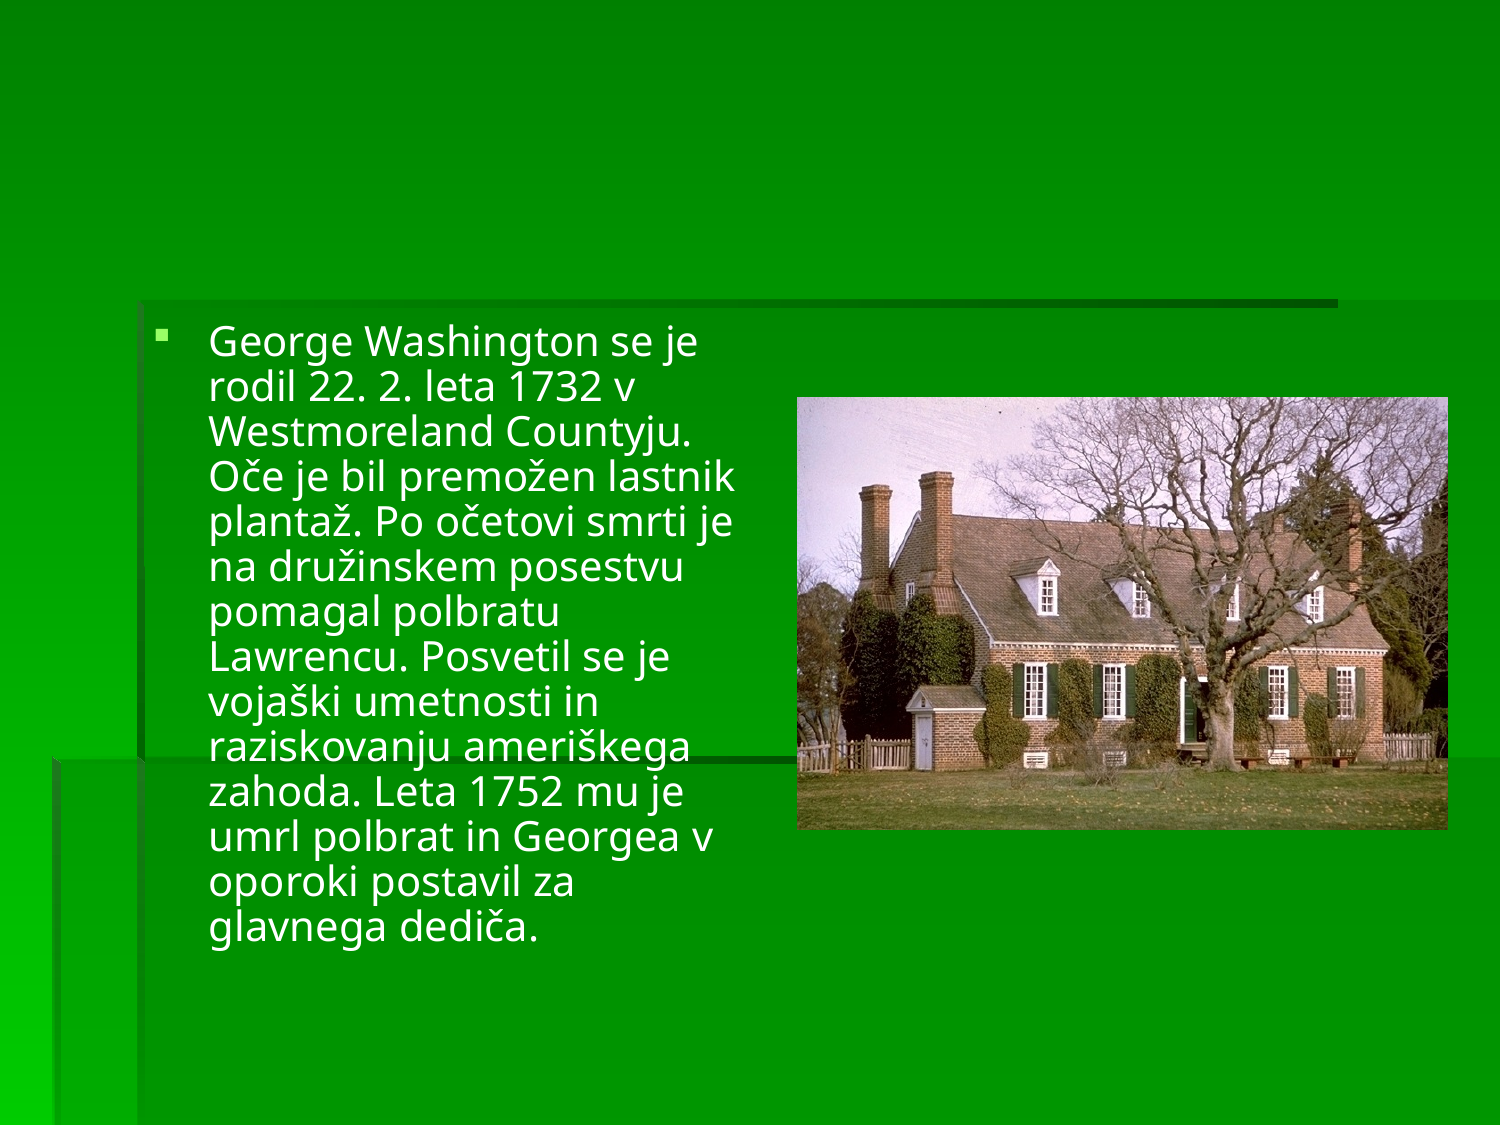

# George Washington se je rodil 22. 2. leta 1732 v Westmoreland Countyju. Oče je bil premožen lastnik plantaž. Po očetovi smrti je na družinskem posestvu pomagal polbratu Lawrencu. Posvetil se je vojaški umetnosti in raziskovanju ameriškega zahoda. Leta 1752 mu je umrl polbrat in Georgea v oporoki postavil za glavnega dediča.